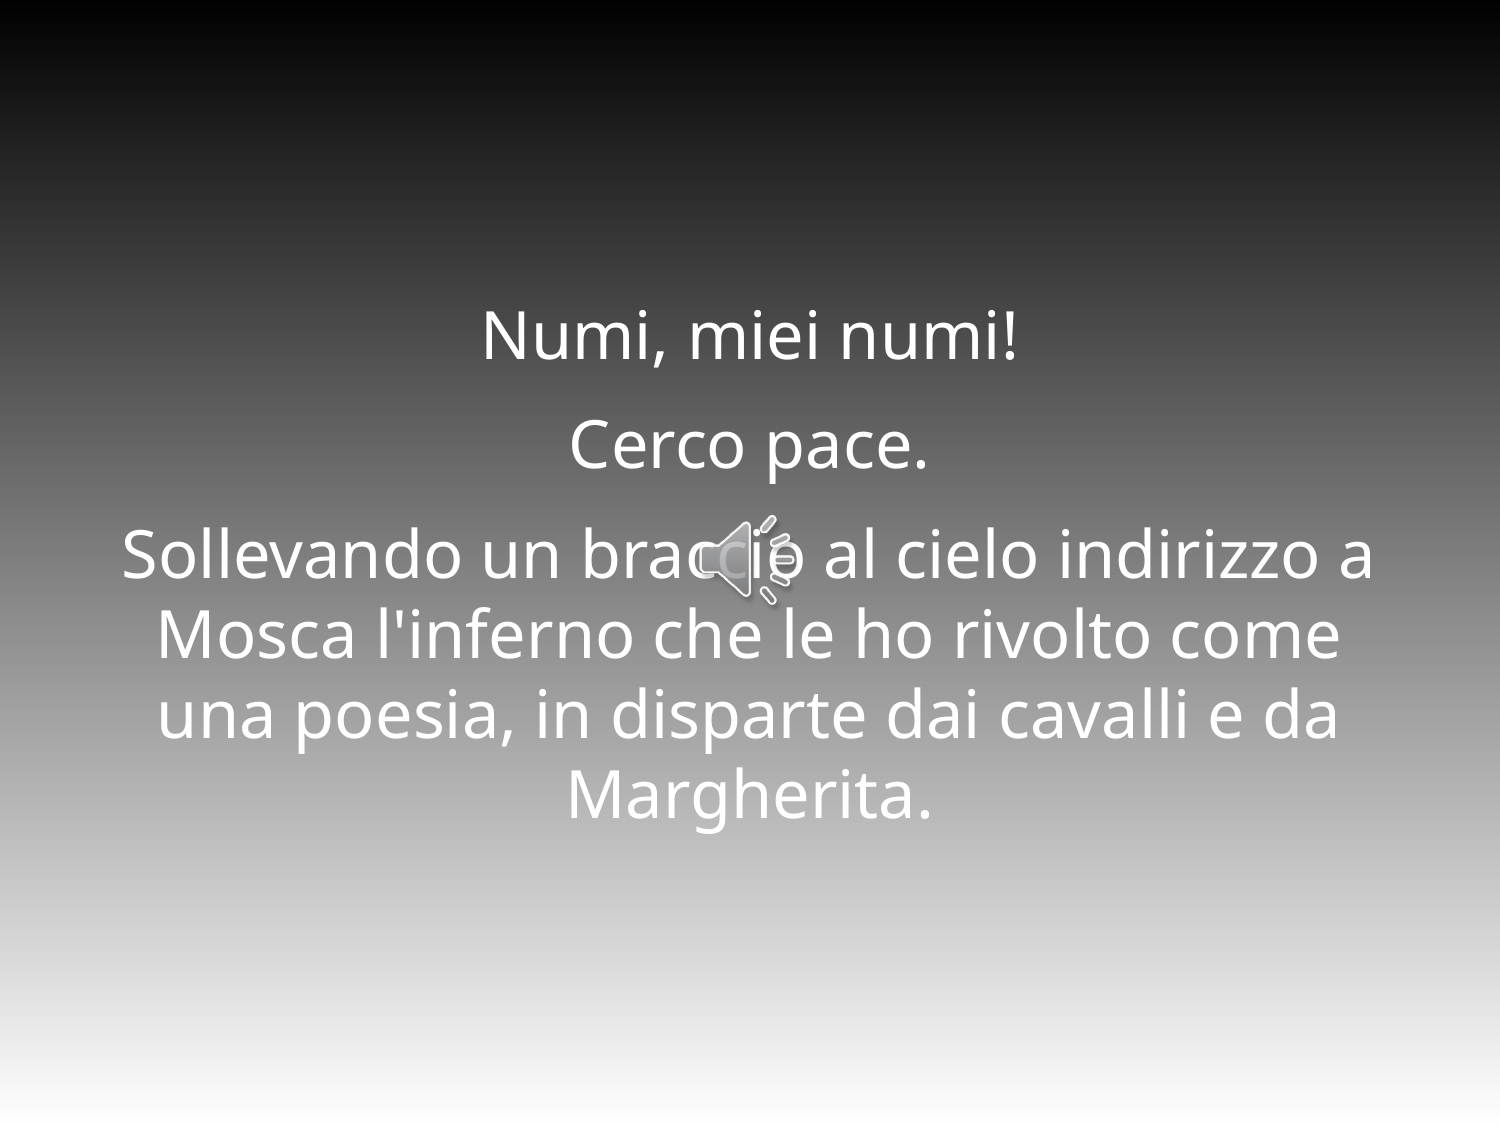

# Numi, miei numi!
 Cerco pace.
Sollevando un braccio al cielo indirizzo a Mosca l'inferno che le ho rivolto come una poesia, in disparte dai cavalli e da Margherita.